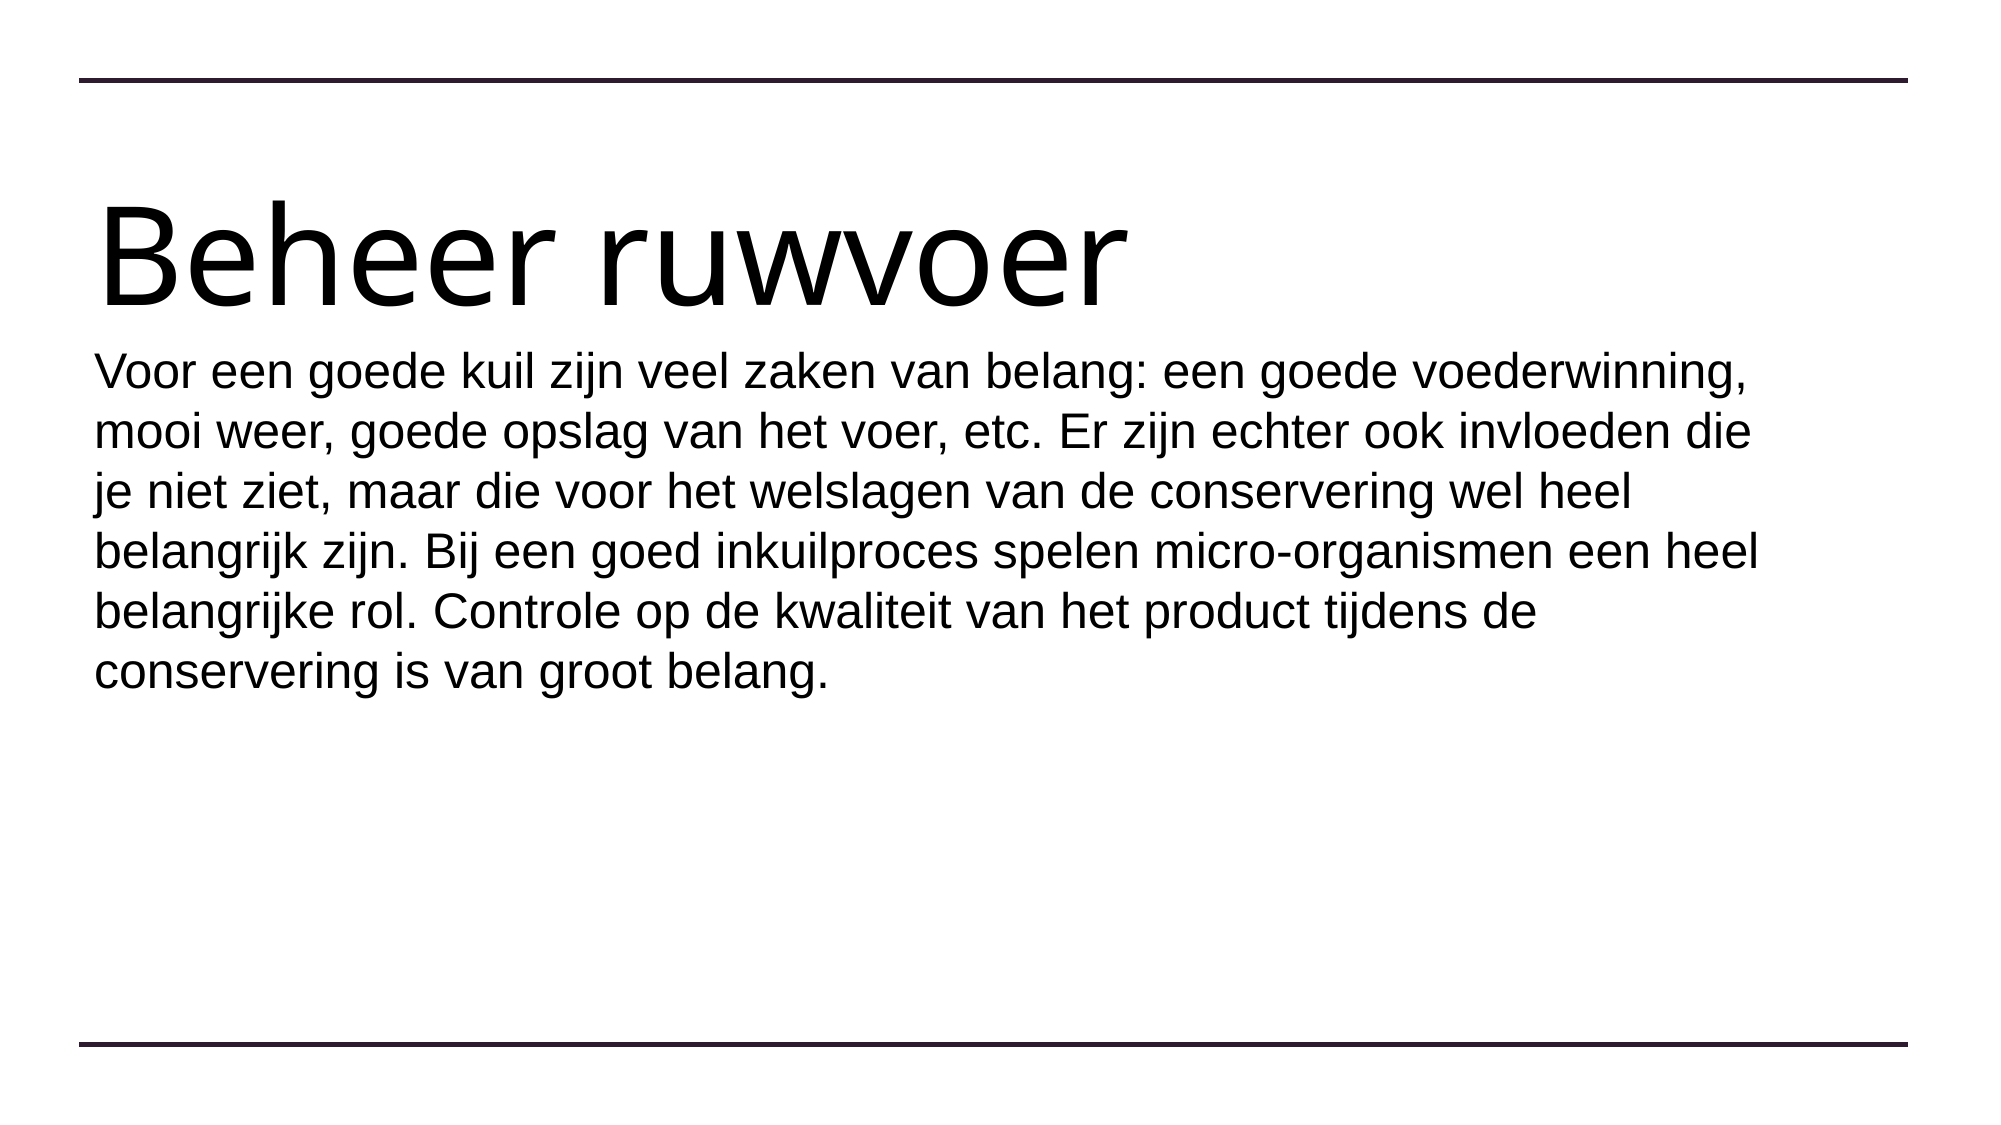

# Beheer ruwvoer
Voor een goede kuil zijn veel zaken van belang: een goede voederwinning, mooi weer, goede opslag van het voer, etc. Er zijn echter ook invloeden die je niet ziet, maar die voor het welslagen van de conservering wel heel belangrijk zijn. Bij een goed inkuilproces spelen micro-organismen een heel belangrijke rol. Controle op de kwaliteit van het product tijdens de conservering is van groot belang.